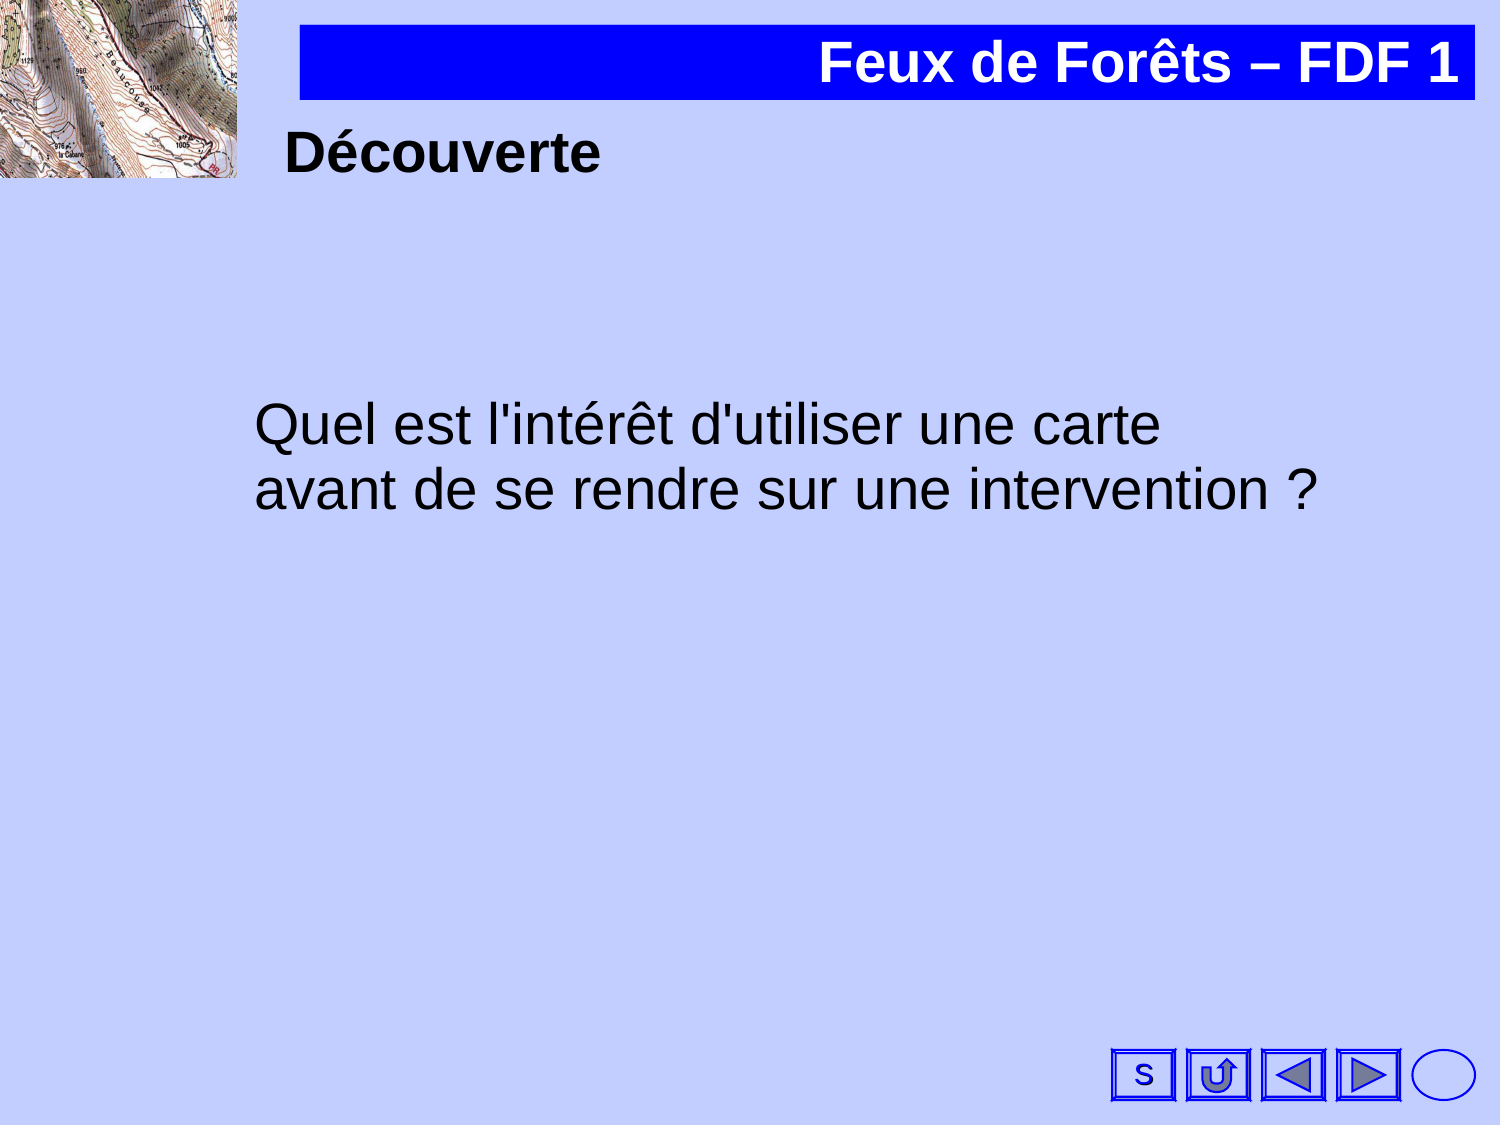

Feux de Forêts – FDF 1
Découverte
Quel est l'intérêt d'utiliser une carte
avant de se rendre sur une intervention ?